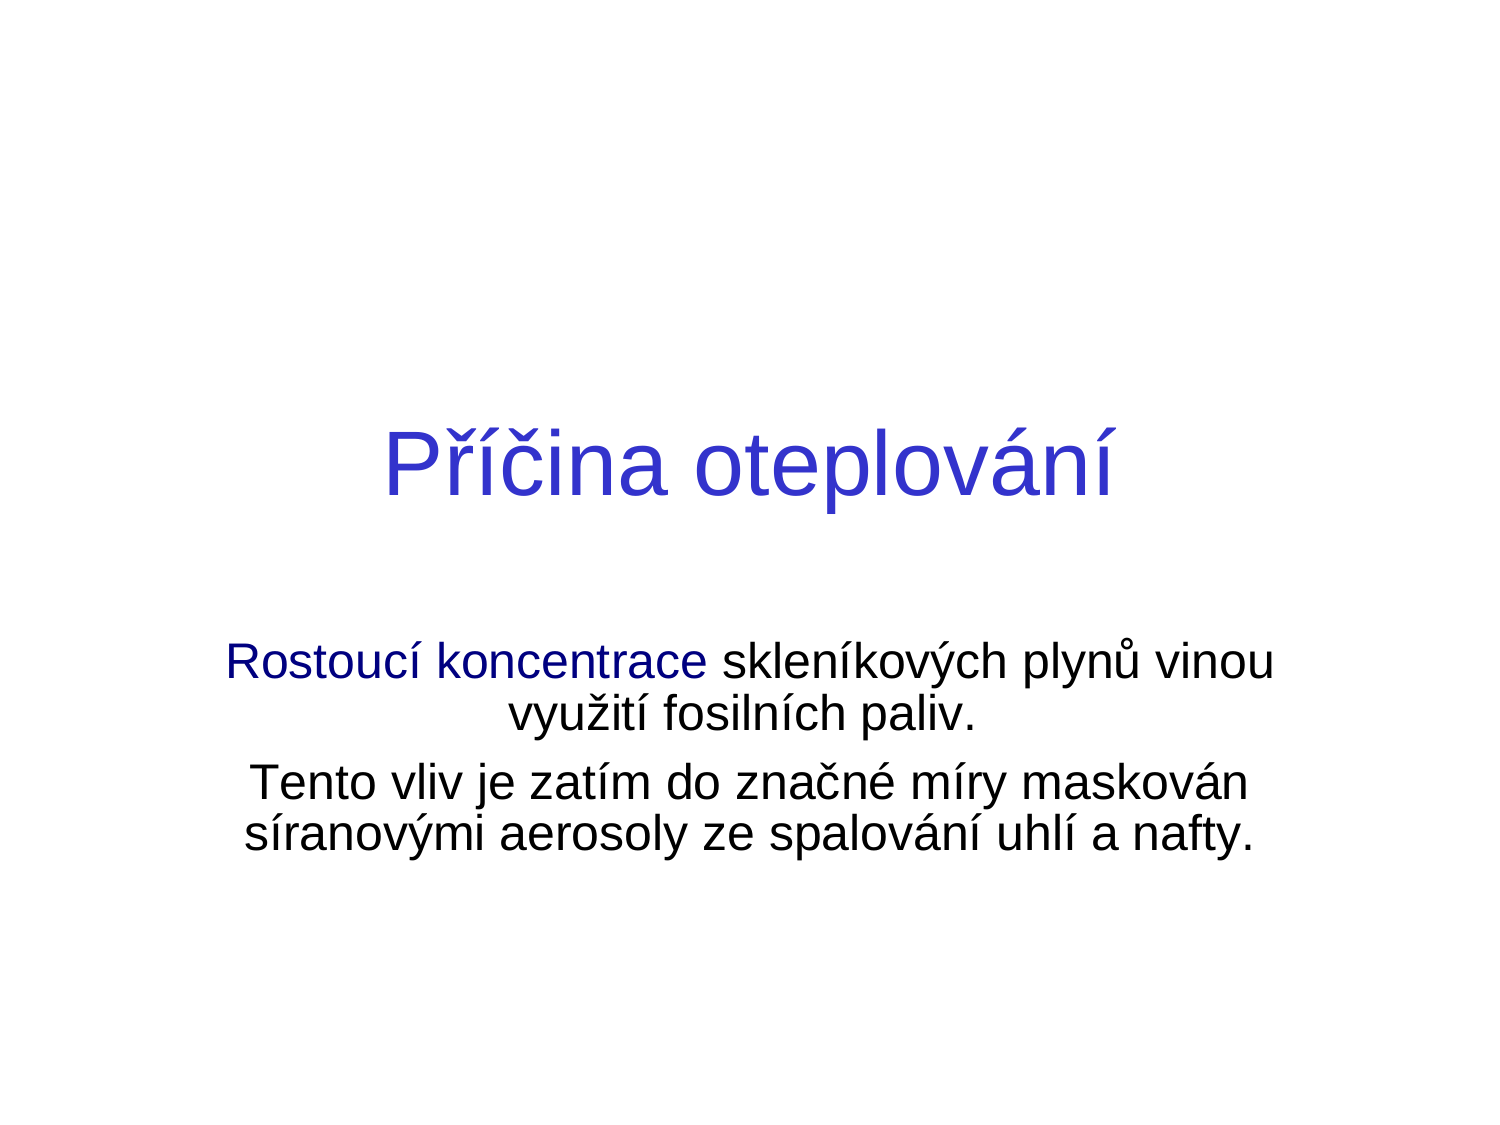

# Příčina oteplování
Rostoucí koncentrace skleníkových plynů vinou využití fosilních paliv.
Tento vliv je zatím do značné míry maskován síranovými aerosoly ze spalování uhlí a nafty.